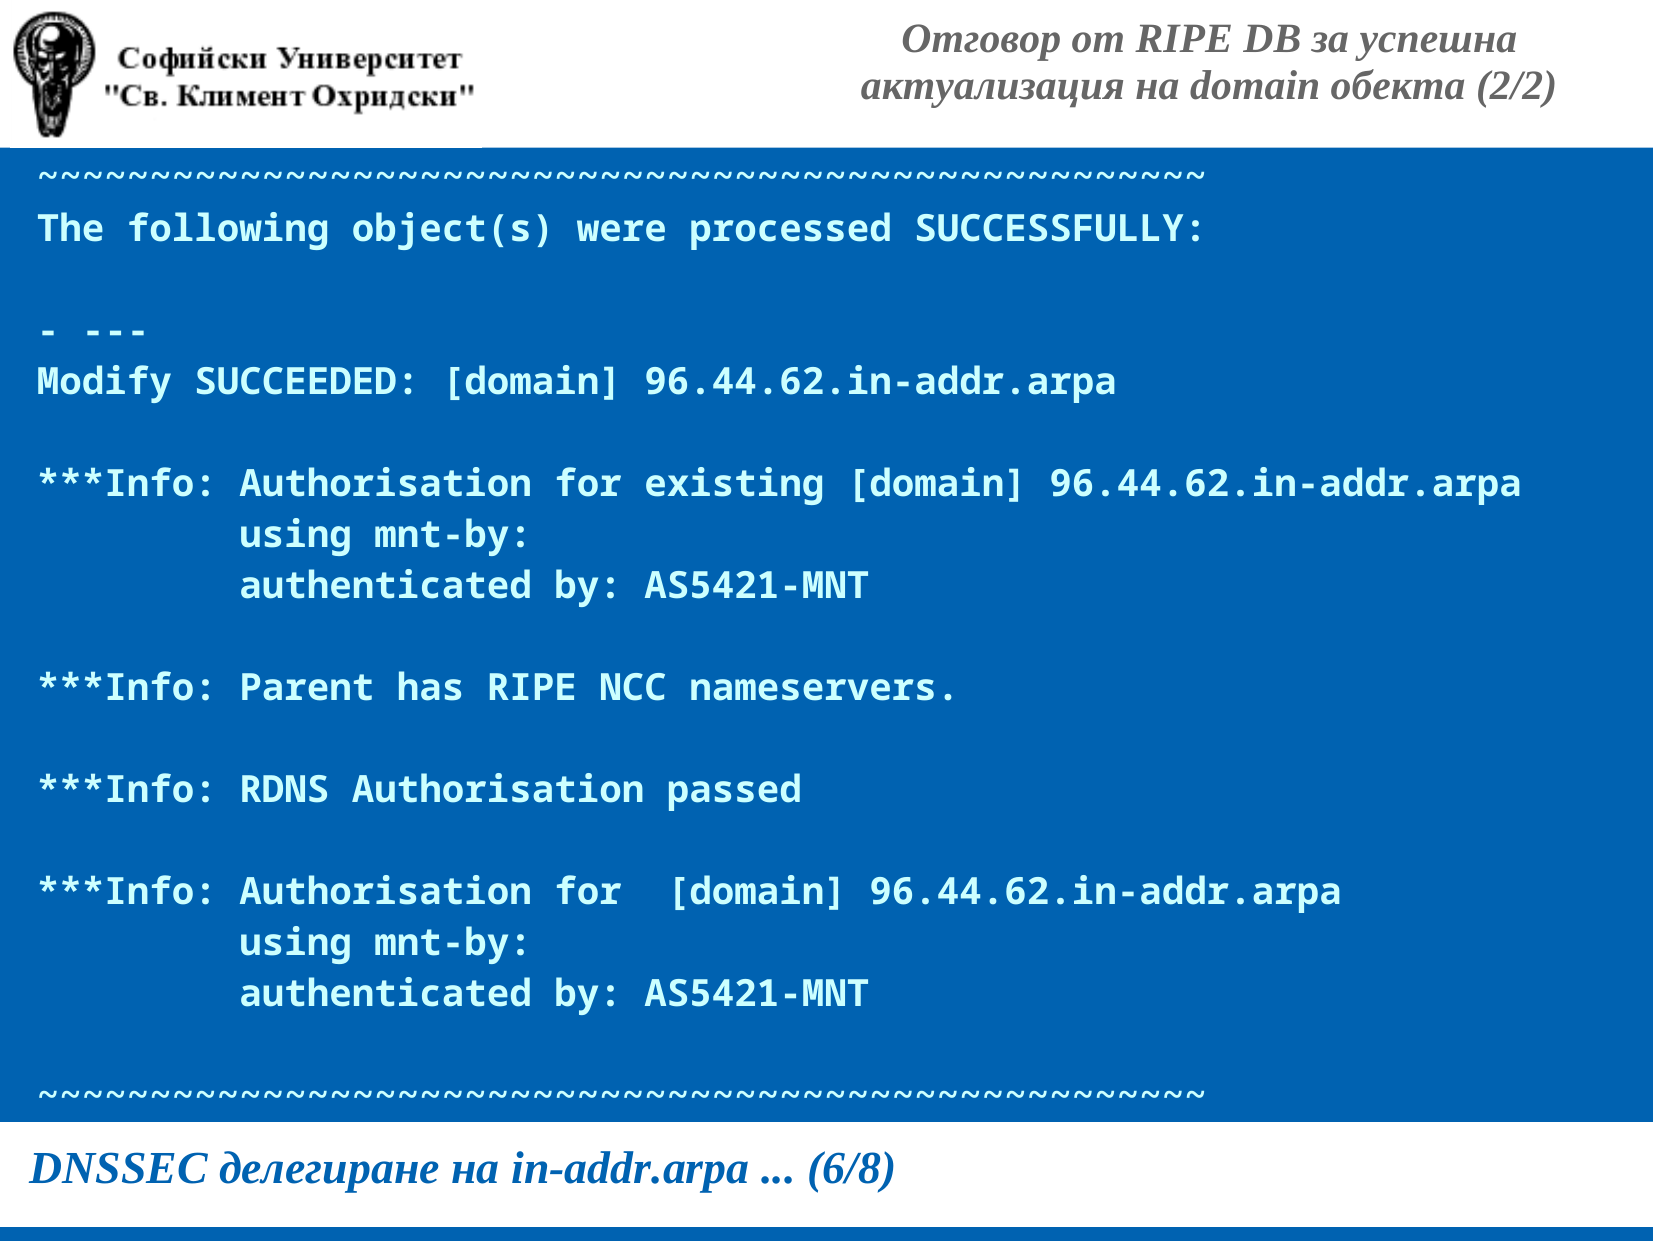

# Отговор от RIPE DB за успешна актуализация на domain обекта (2/2)
~~~~~~~~~~~~~~~~~~~~~~~~~~~~~~~~~~~~~~~~~~~~~~~~~~~~
The following object(s) were processed SUCCESSFULLY:
- ---
Modify SUCCEEDED: [domain] 96.44.62.in-addr.arpa
***Info: Authorisation for existing [domain] 96.44.62.in-addr.arpa
 using mnt-by:
 authenticated by: AS5421-MNT
***Info: Parent has RIPE NCC nameservers.
***Info: RDNS Authorisation passed
***Info: Authorisation for [domain] 96.44.62.in-addr.arpa
 using mnt-by:
 authenticated by: AS5421-MNT
~~~~~~~~~~~~~~~~~~~~~~~~~~~~~~~~~~~~~~~~~~~~~~~~~~~~
DNSSEC делегиране на in-addr.arpa ... (6/8)